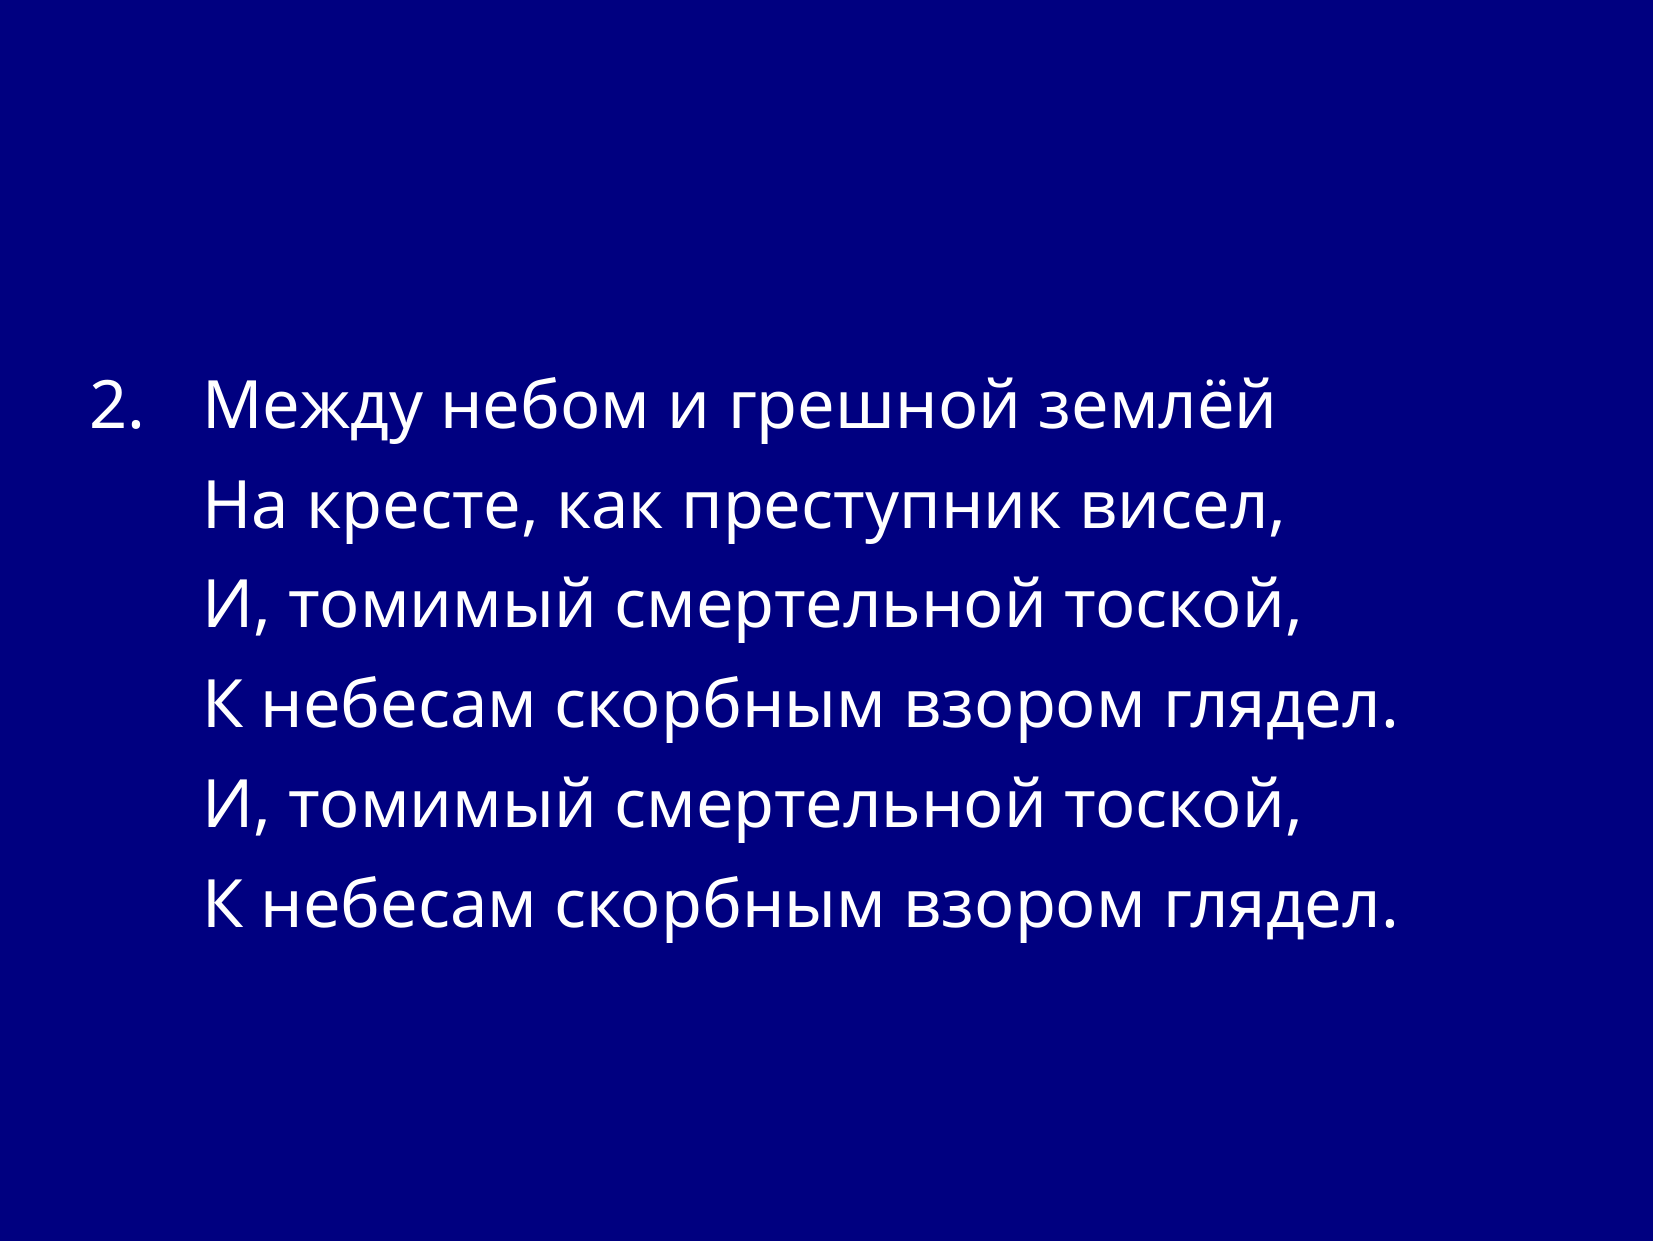

2.	Между небом и грешной землёй
	На кресте, как преступник висел,
	И, томимый смертельной тоской,
	К небесам скорбным взором глядел.
	И, томимый смертельной тоской,
	К небесам скорбным взором глядел.